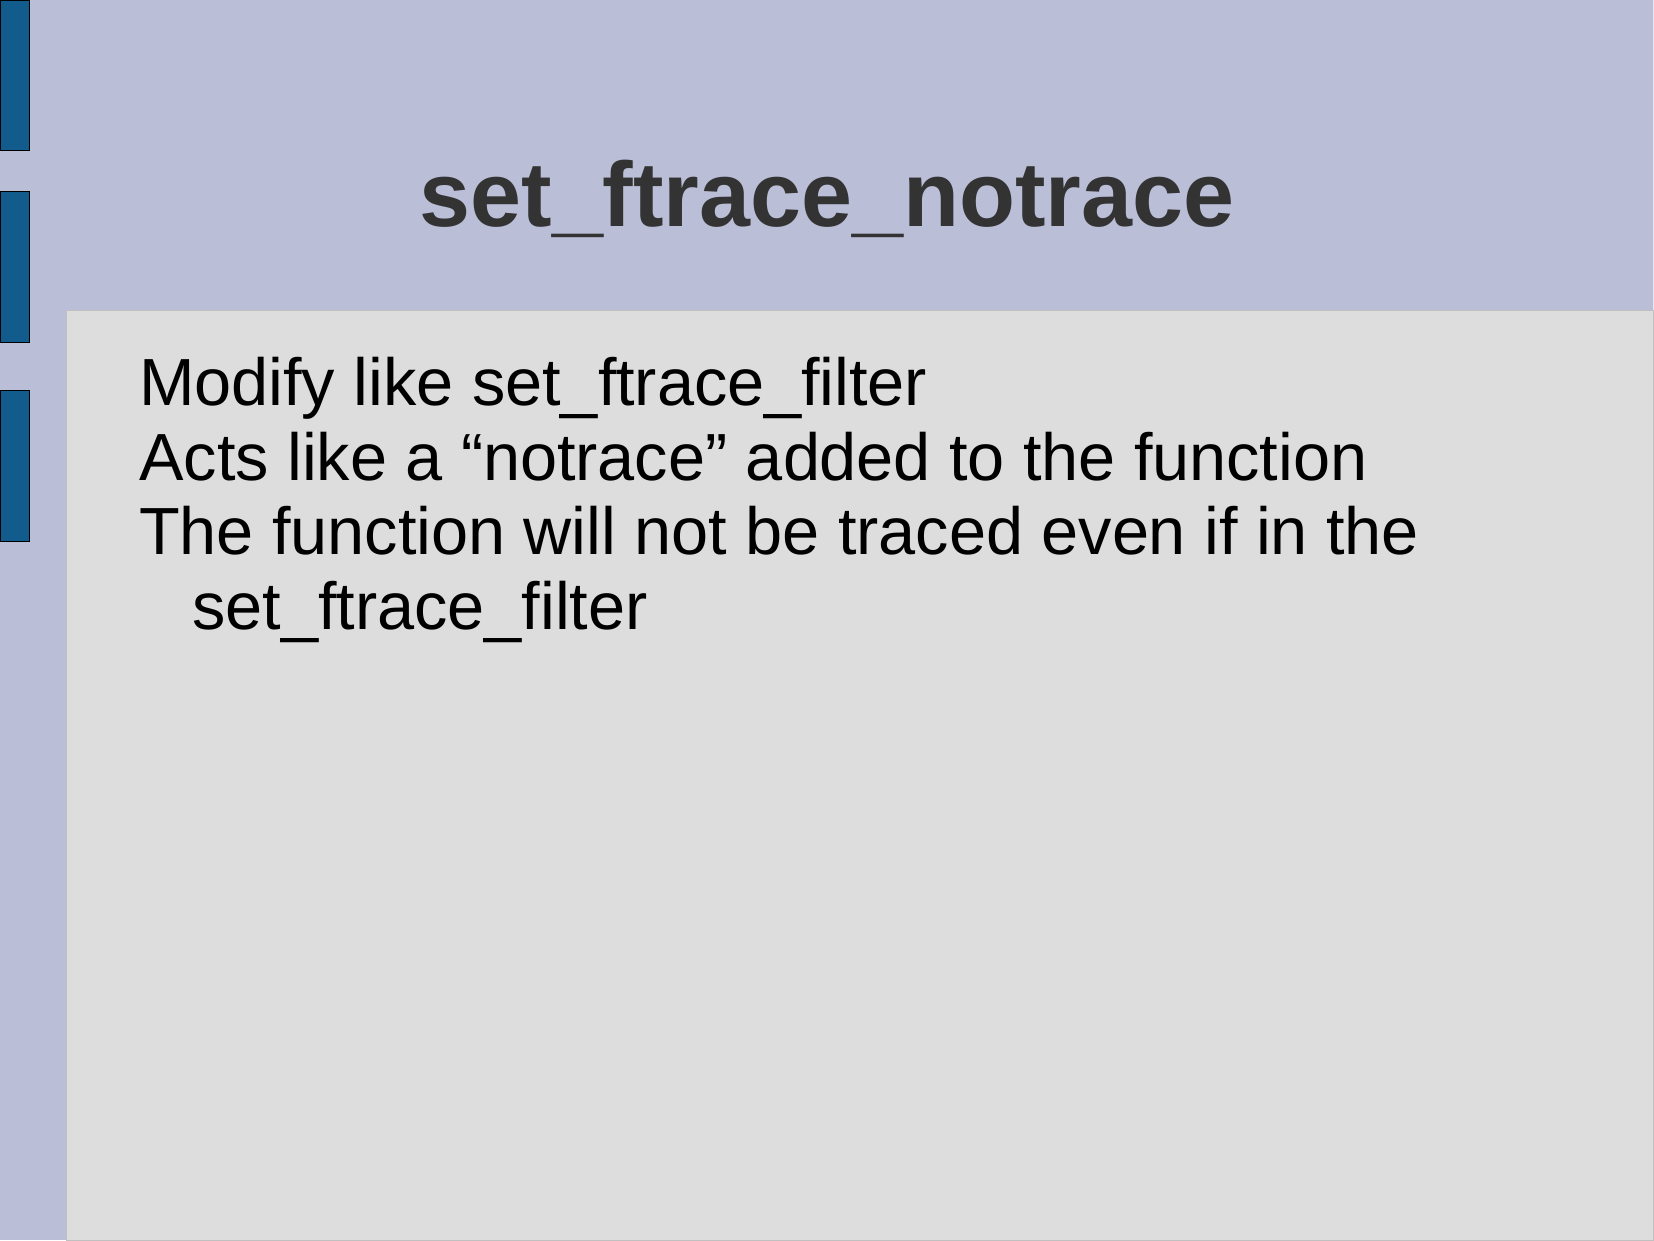

# set_ftrace_notrace
Modify like set_ftrace_filter
Acts like a “notrace” added to the function
The function will not be traced even if in the set_ftrace_filter